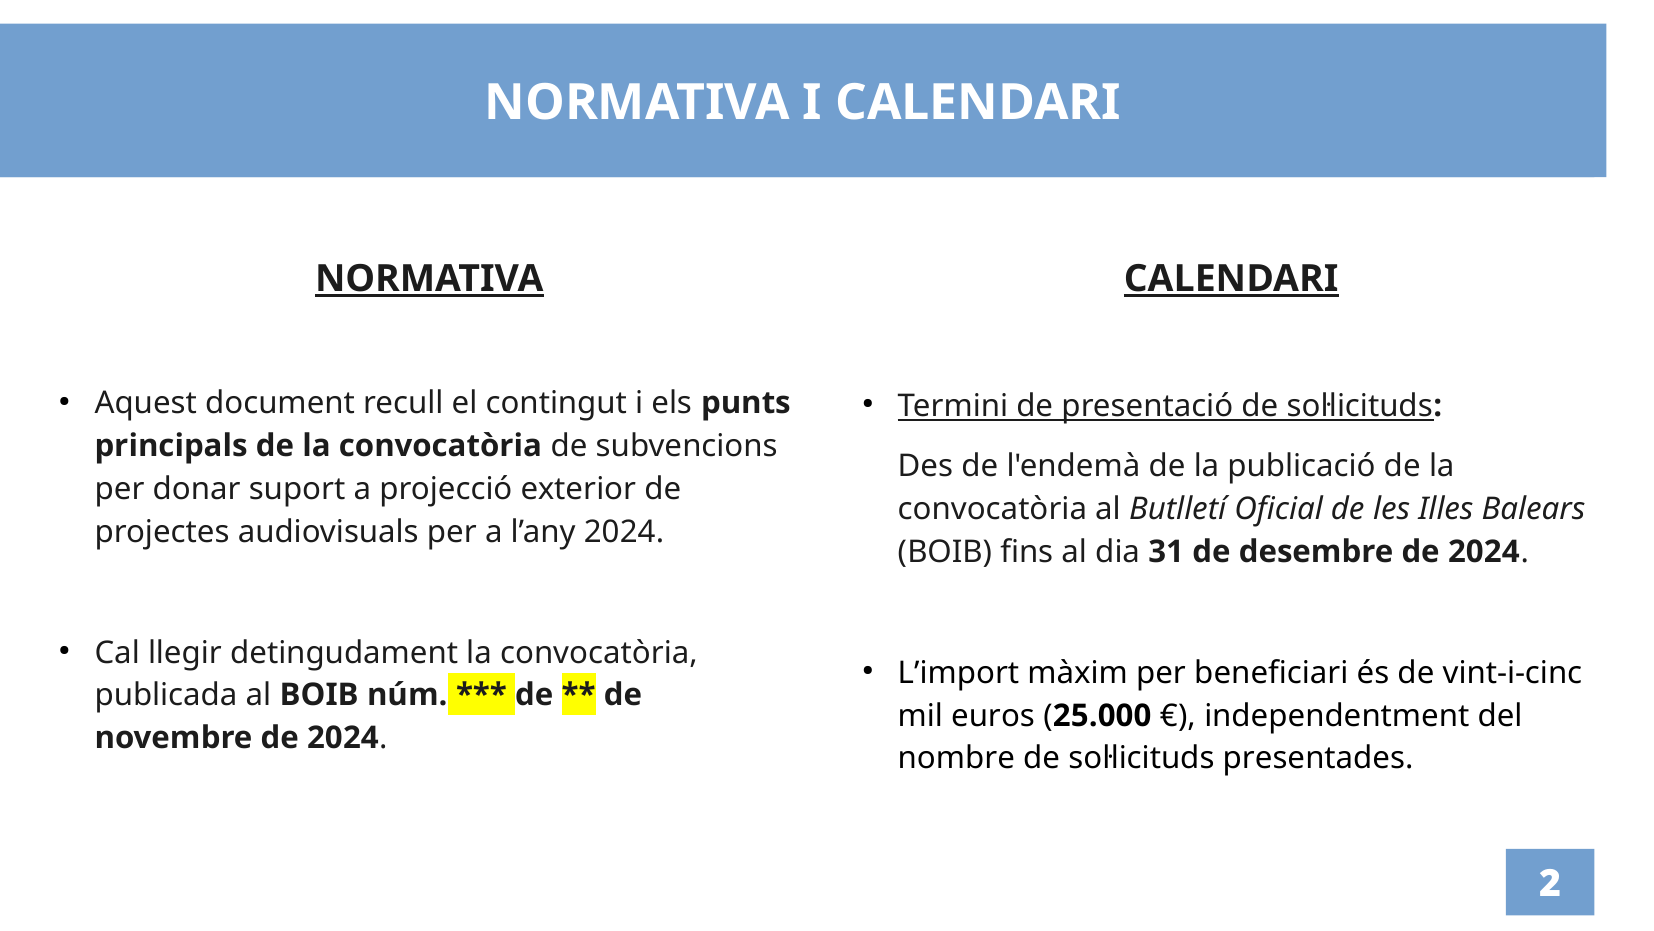

# NORMATIVA I CALENDARI
 NORMATIVA
Aquest document recull el contingut i els punts principals de la convocatòria de subvencions per donar suport a projecció exterior de projectes audiovisuals per a l’any 2024.
Cal llegir detingudament la convocatòria, publicada al BOIB núm. *** de ** de novembre de 2024.
CALENDARI
Termini de presentació de sol·licituds:
Des de l'endemà de la publicació de la convocatòria al Butlletí Oficial de les Illes Balears (BOIB) fins al dia 31 de desembre de 2024.
L’import màxim per beneficiari és de vint-i-cinc mil euros (25.000 €), independentment del nombre de sol·licituds presentades.
2